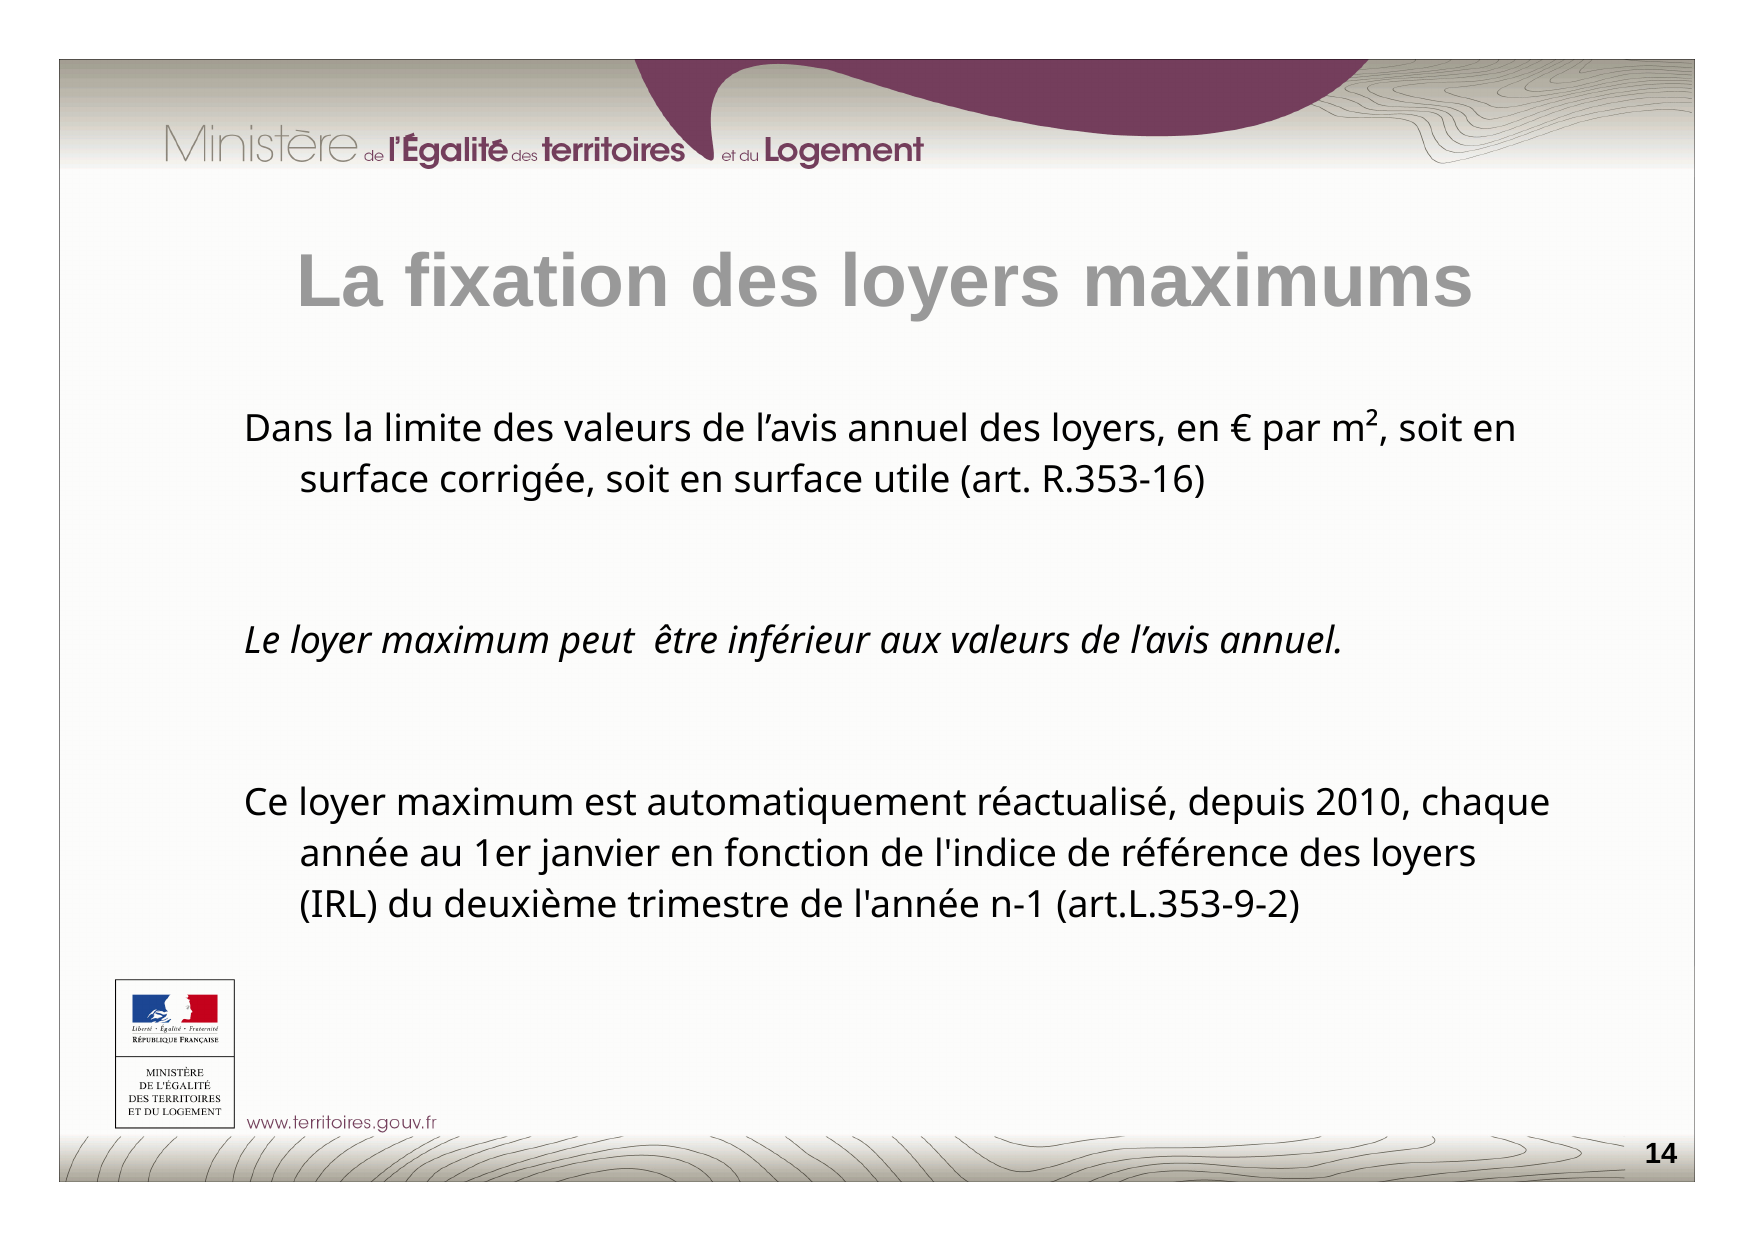

# La fixation des loyers maximums
Dans la limite des valeurs de l’avis annuel des loyers, en € par m², soit en surface corrigée, soit en surface utile (art. R.353-16)
Le loyer maximum peut être inférieur aux valeurs de l’avis annuel.
Ce loyer maximum est automatiquement réactualisé, depuis 2010, chaque année au 1er janvier en fonction de l'indice de référence des loyers (IRL) du deuxième trimestre de l'année n-1 (art.L.353-9-2)